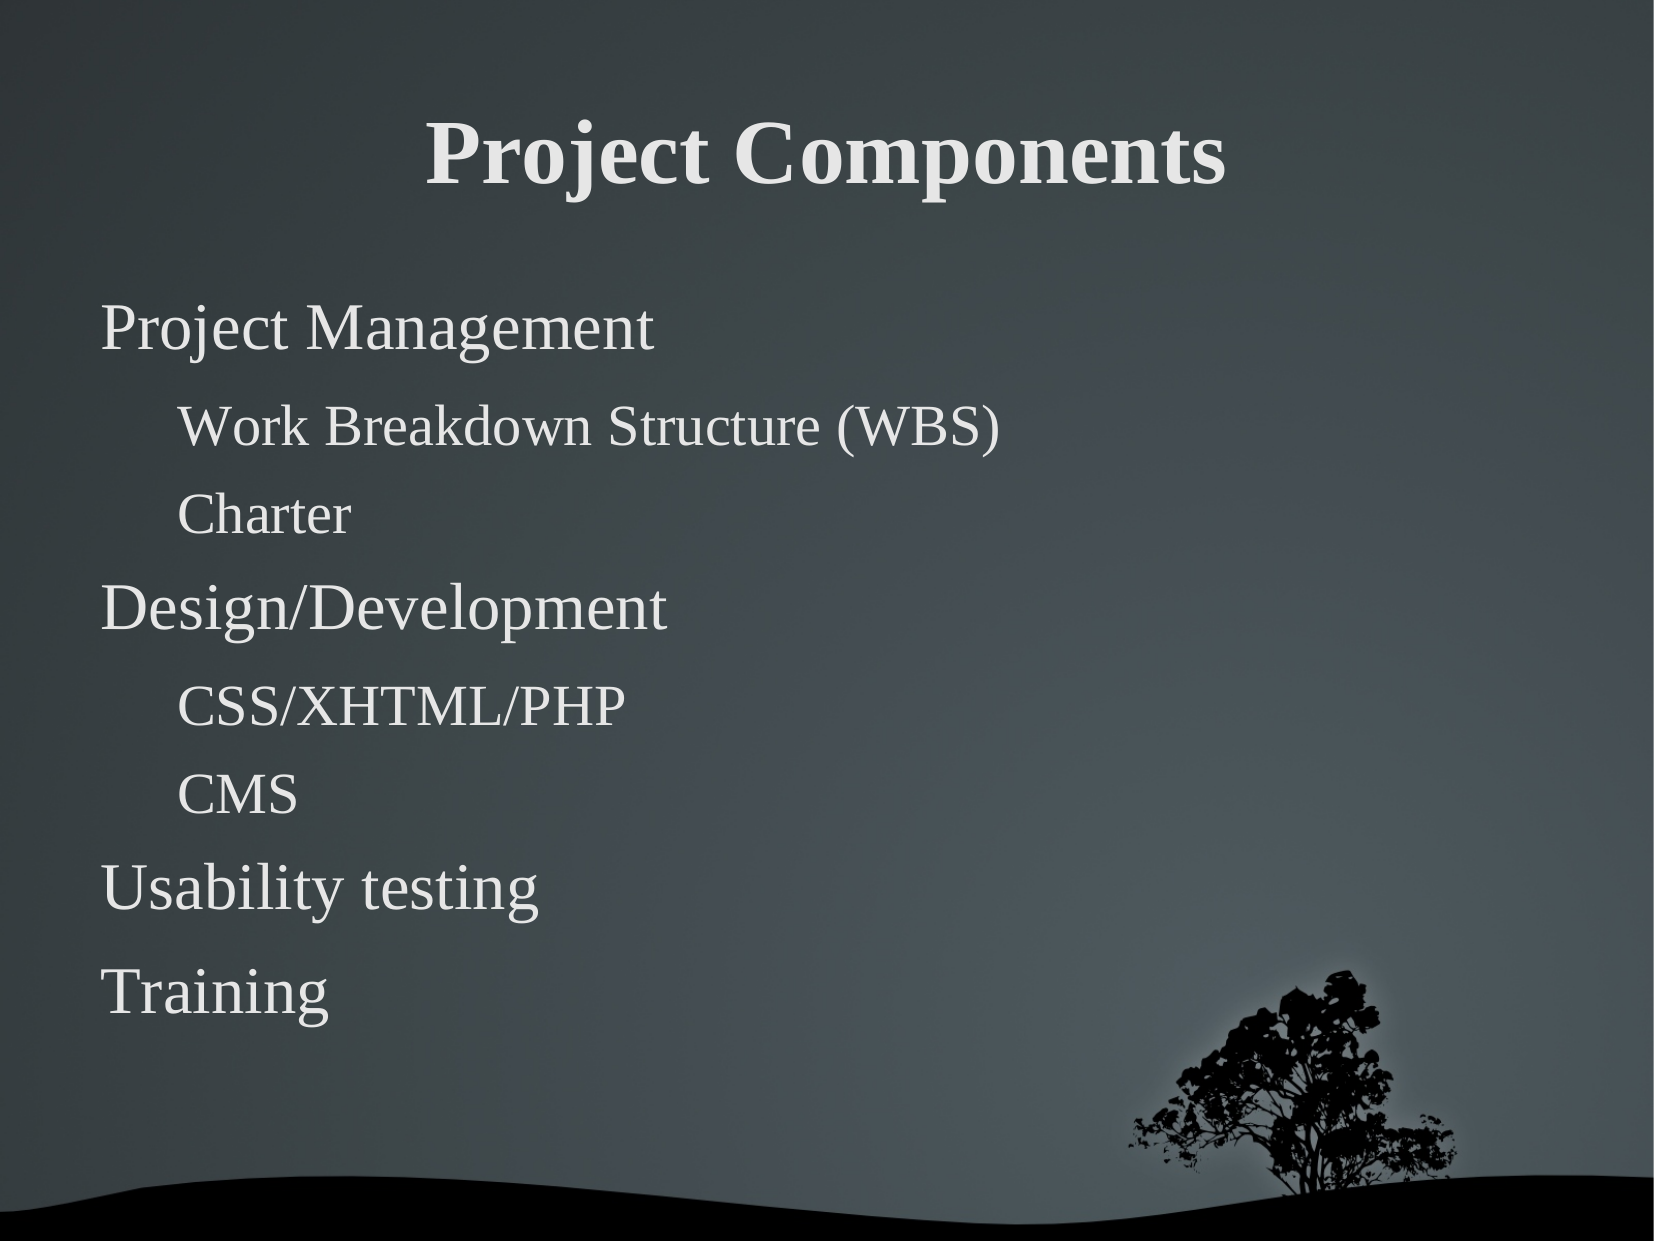

# Project Components
Project Management
Work Breakdown Structure (WBS)
Charter
Design/Development
CSS/XHTML/PHP
CMS
Usability testing
Training